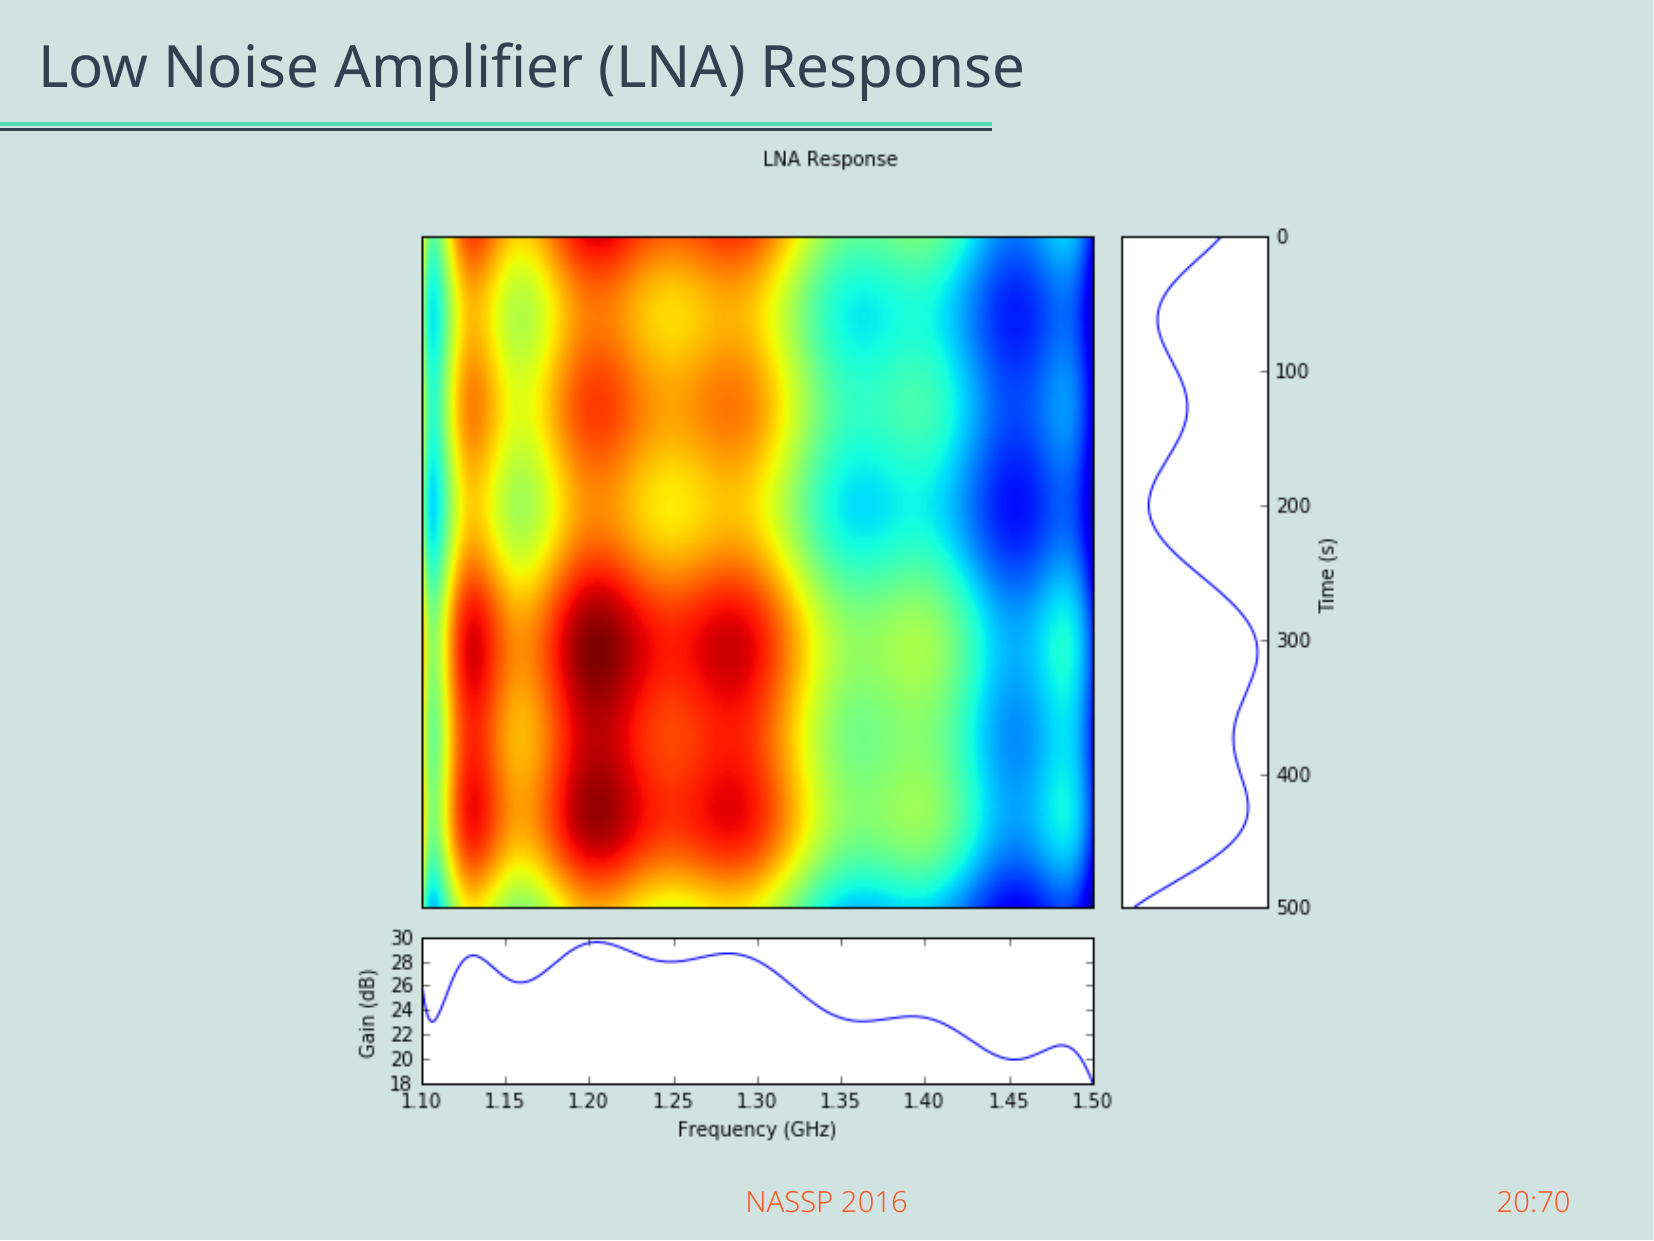

Low Noise Amplifier (LNA) Response
NASSP 2016
20